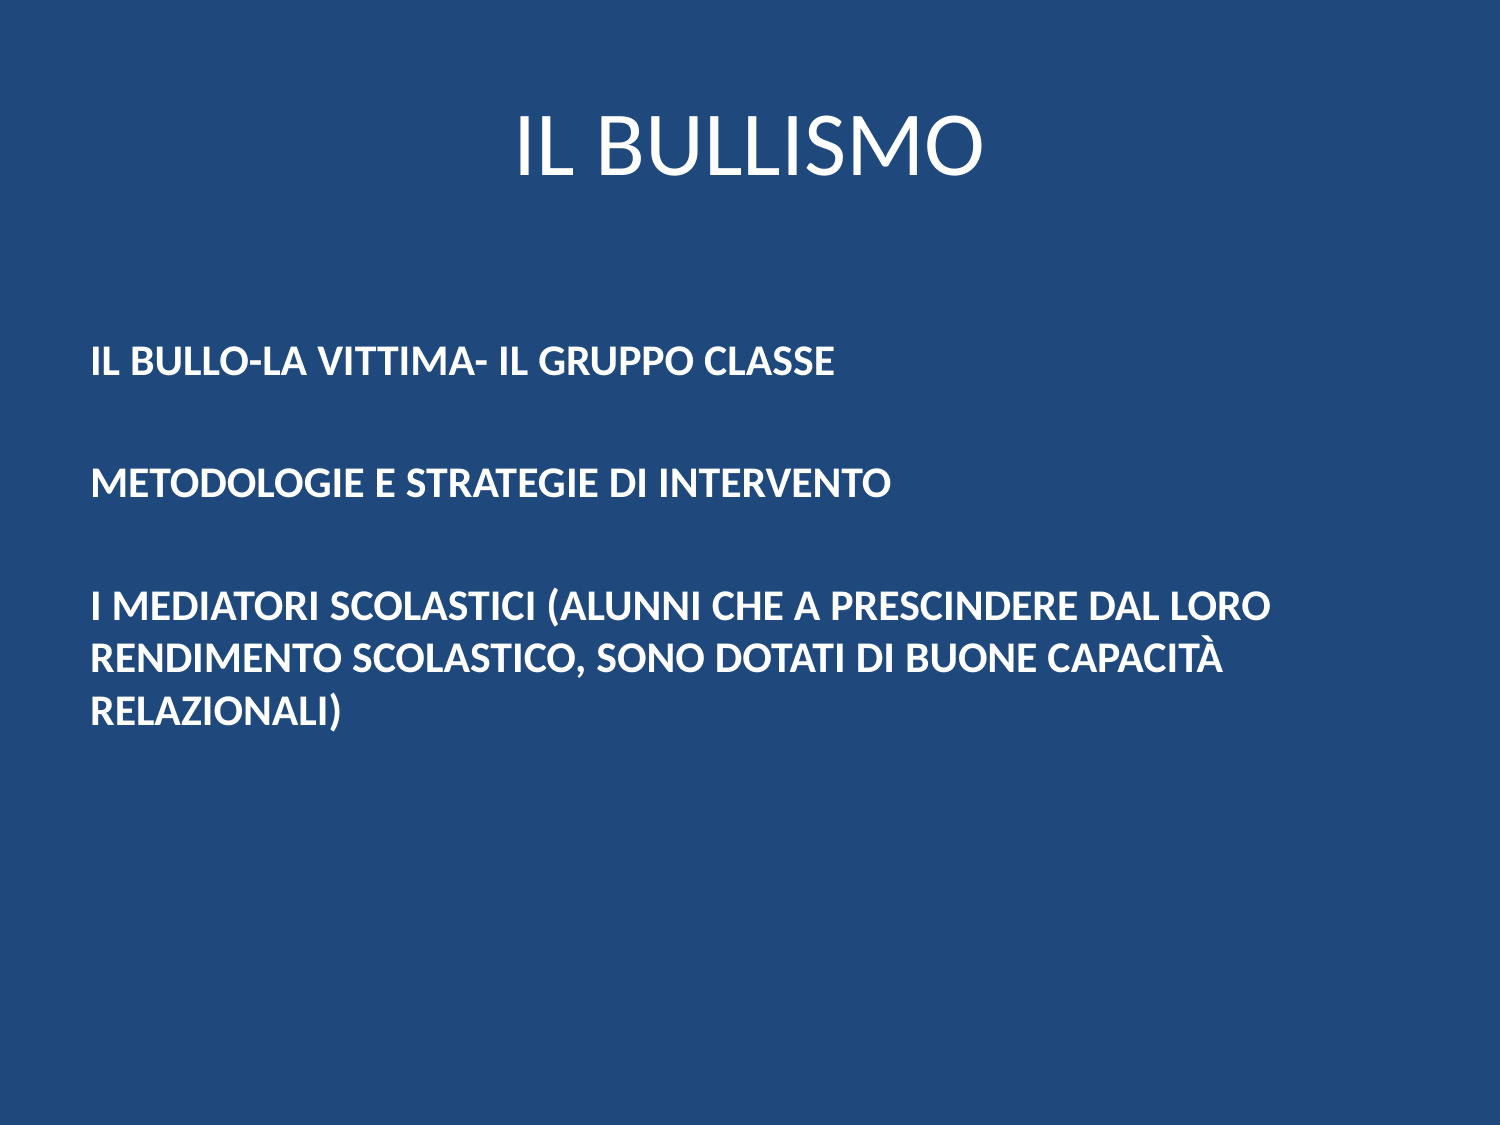

# IL BULLISMO
IL BULLO-LA VITTIMA- IL GRUPPO CLASSE
METODOLOGIE E STRATEGIE DI INTERVENTO
I MEDIATORI SCOLASTICI (ALUNNI CHE A PRESCINDERE DAL LORO RENDIMENTO SCOLASTICO, SONO DOTATI DI BUONE CAPACITÀ RELAZIONALI)